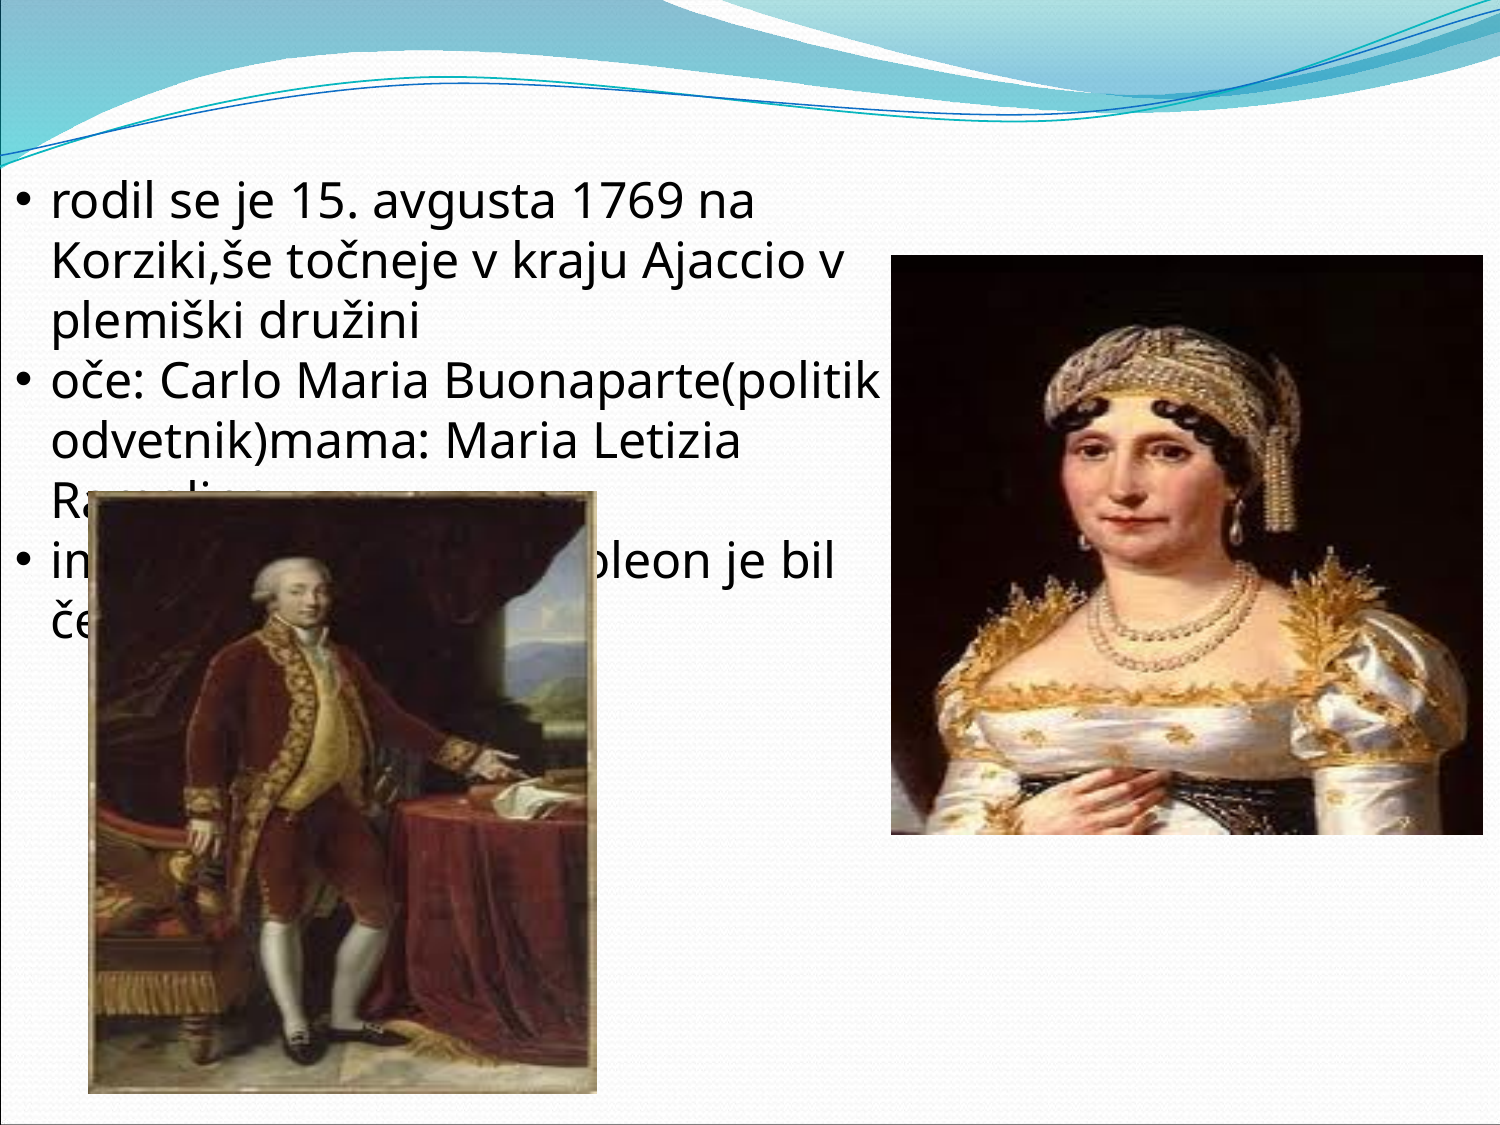

rodil se je 15. avgusta 1769 na Korziki,še točneje v kraju Ajaccio v plemiški družini
oče: Carlo Maria Buonaparte(politik in odvetnik)mama: Maria Letizia Ramolino.
imela sta 12 otrok,Napoleon je bil četrti.